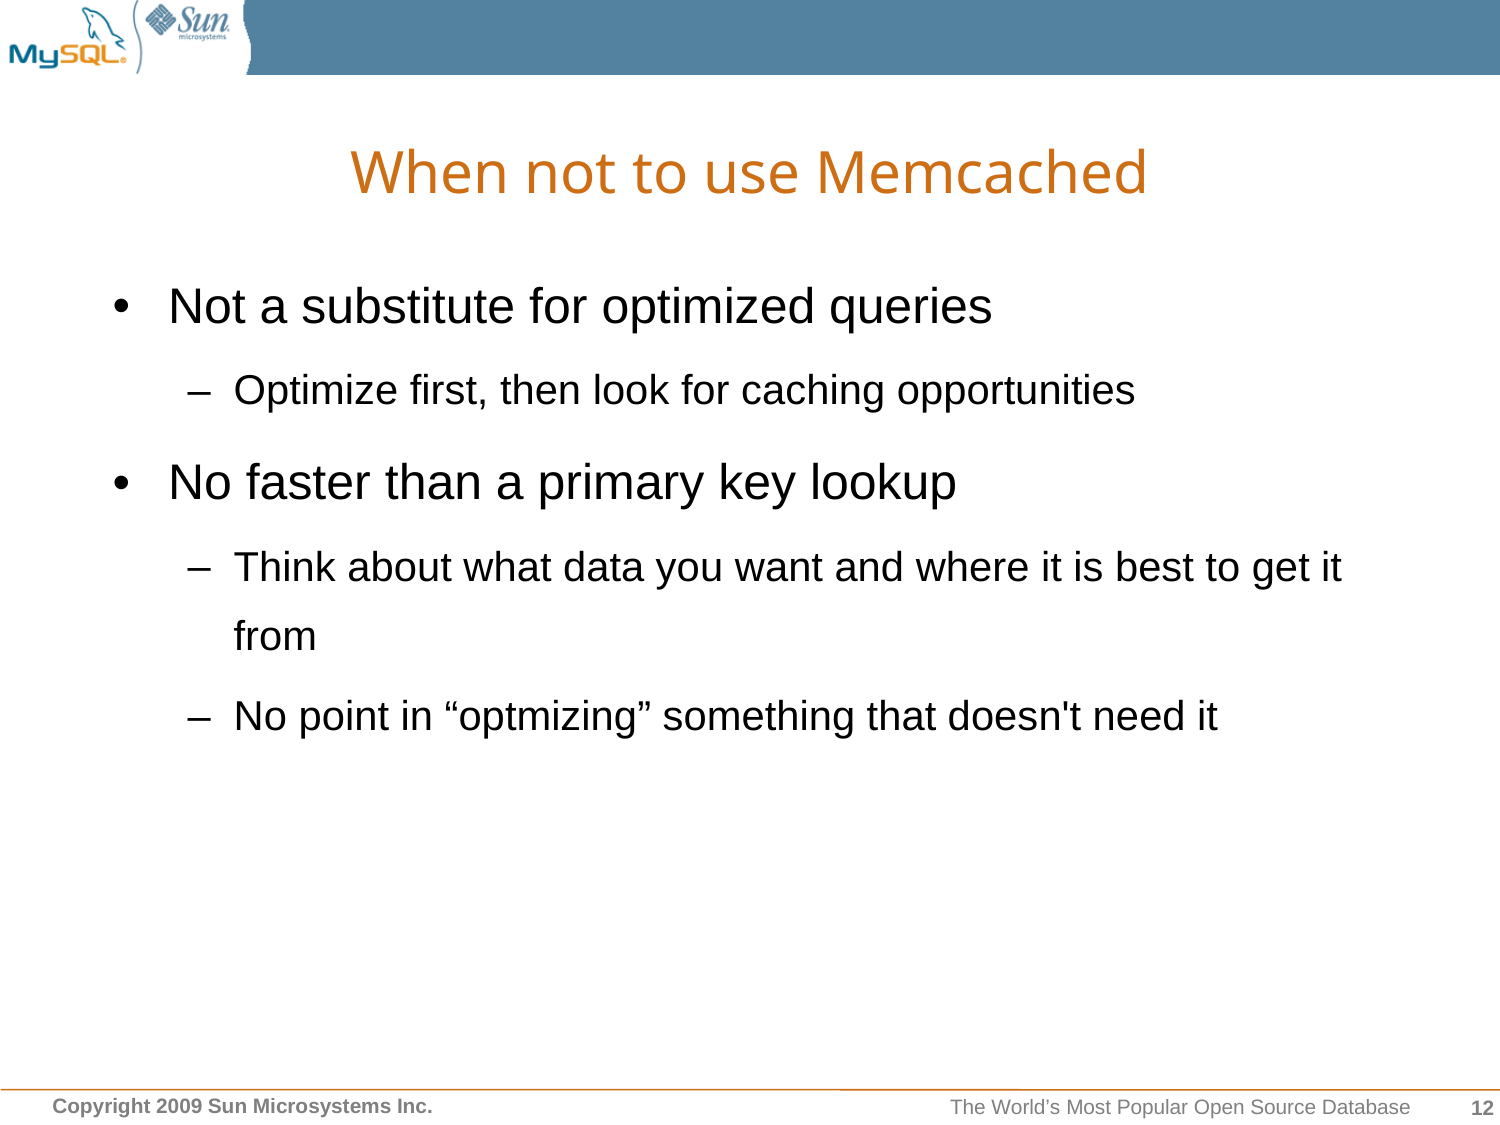

# When not to use Memcached
Not a substitute for optimized queries
Optimize first, then look for caching opportunities
No faster than a primary key lookup
Think about what data you want and where it is best to get it from
No point in “optmizing” something that doesn't need it